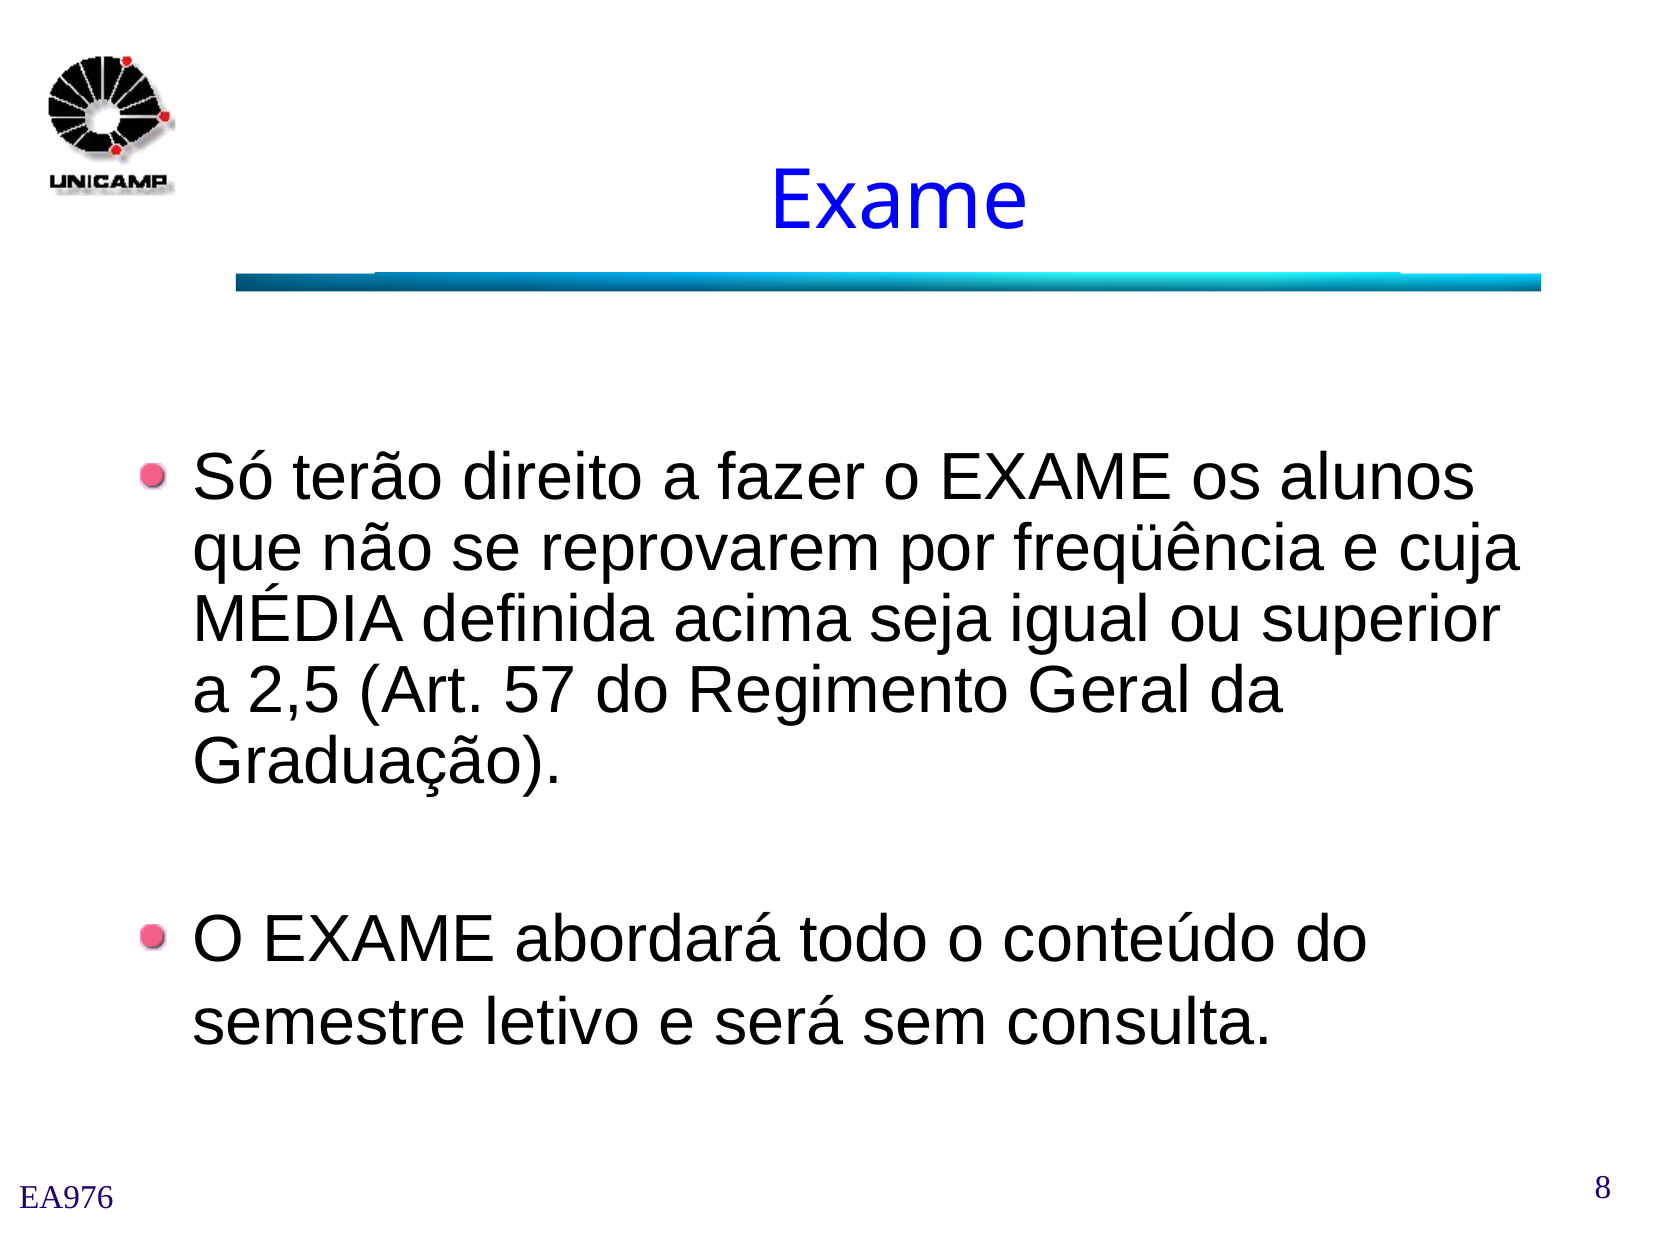

# Exame
Só terão direito a fazer o EXAME os alunos que não se reprovarem por freqüência e cuja MÉDIA definida acima seja igual ou superior a 2,5 (Art. 57 do Regimento Geral da Graduação).
O EXAME abordará todo o conteúdo do semestre letivo e será sem consulta.
8